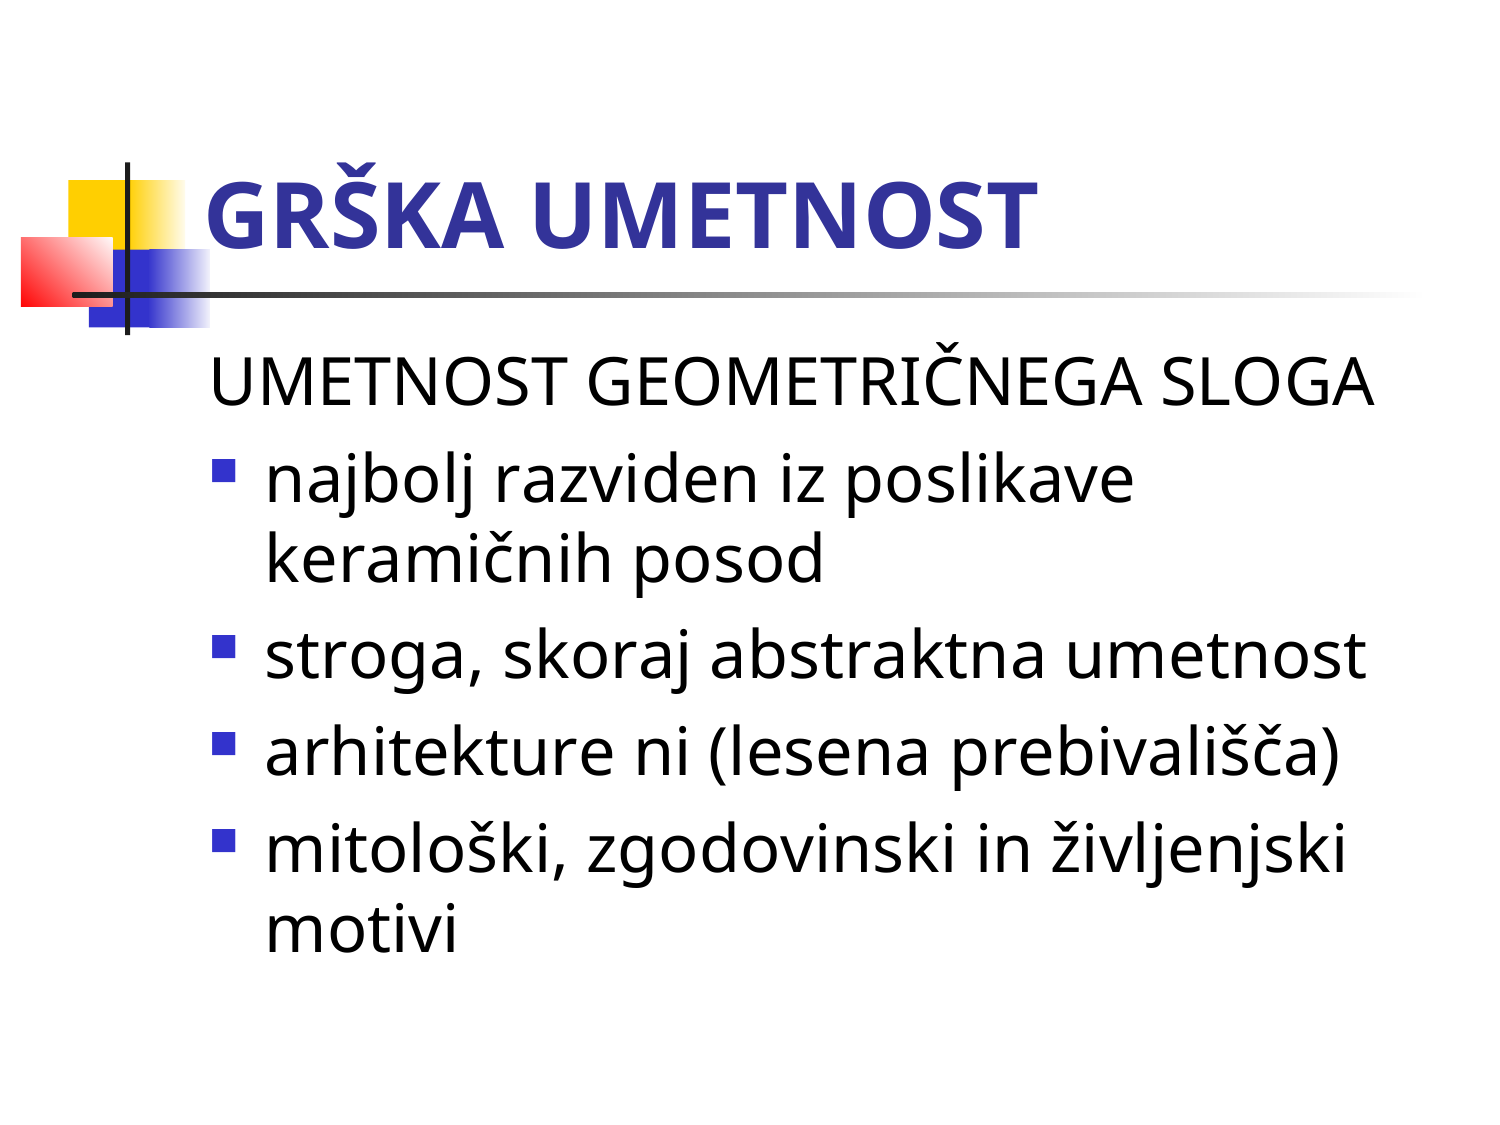

# GRŠKA UMETNOST
UMETNOST GEOMETRIČNEGA SLOGA
najbolj razviden iz poslikave keramičnih posod
stroga, skoraj abstraktna umetnost
arhitekture ni (lesena prebivališča)
mitološki, zgodovinski in življenjski motivi